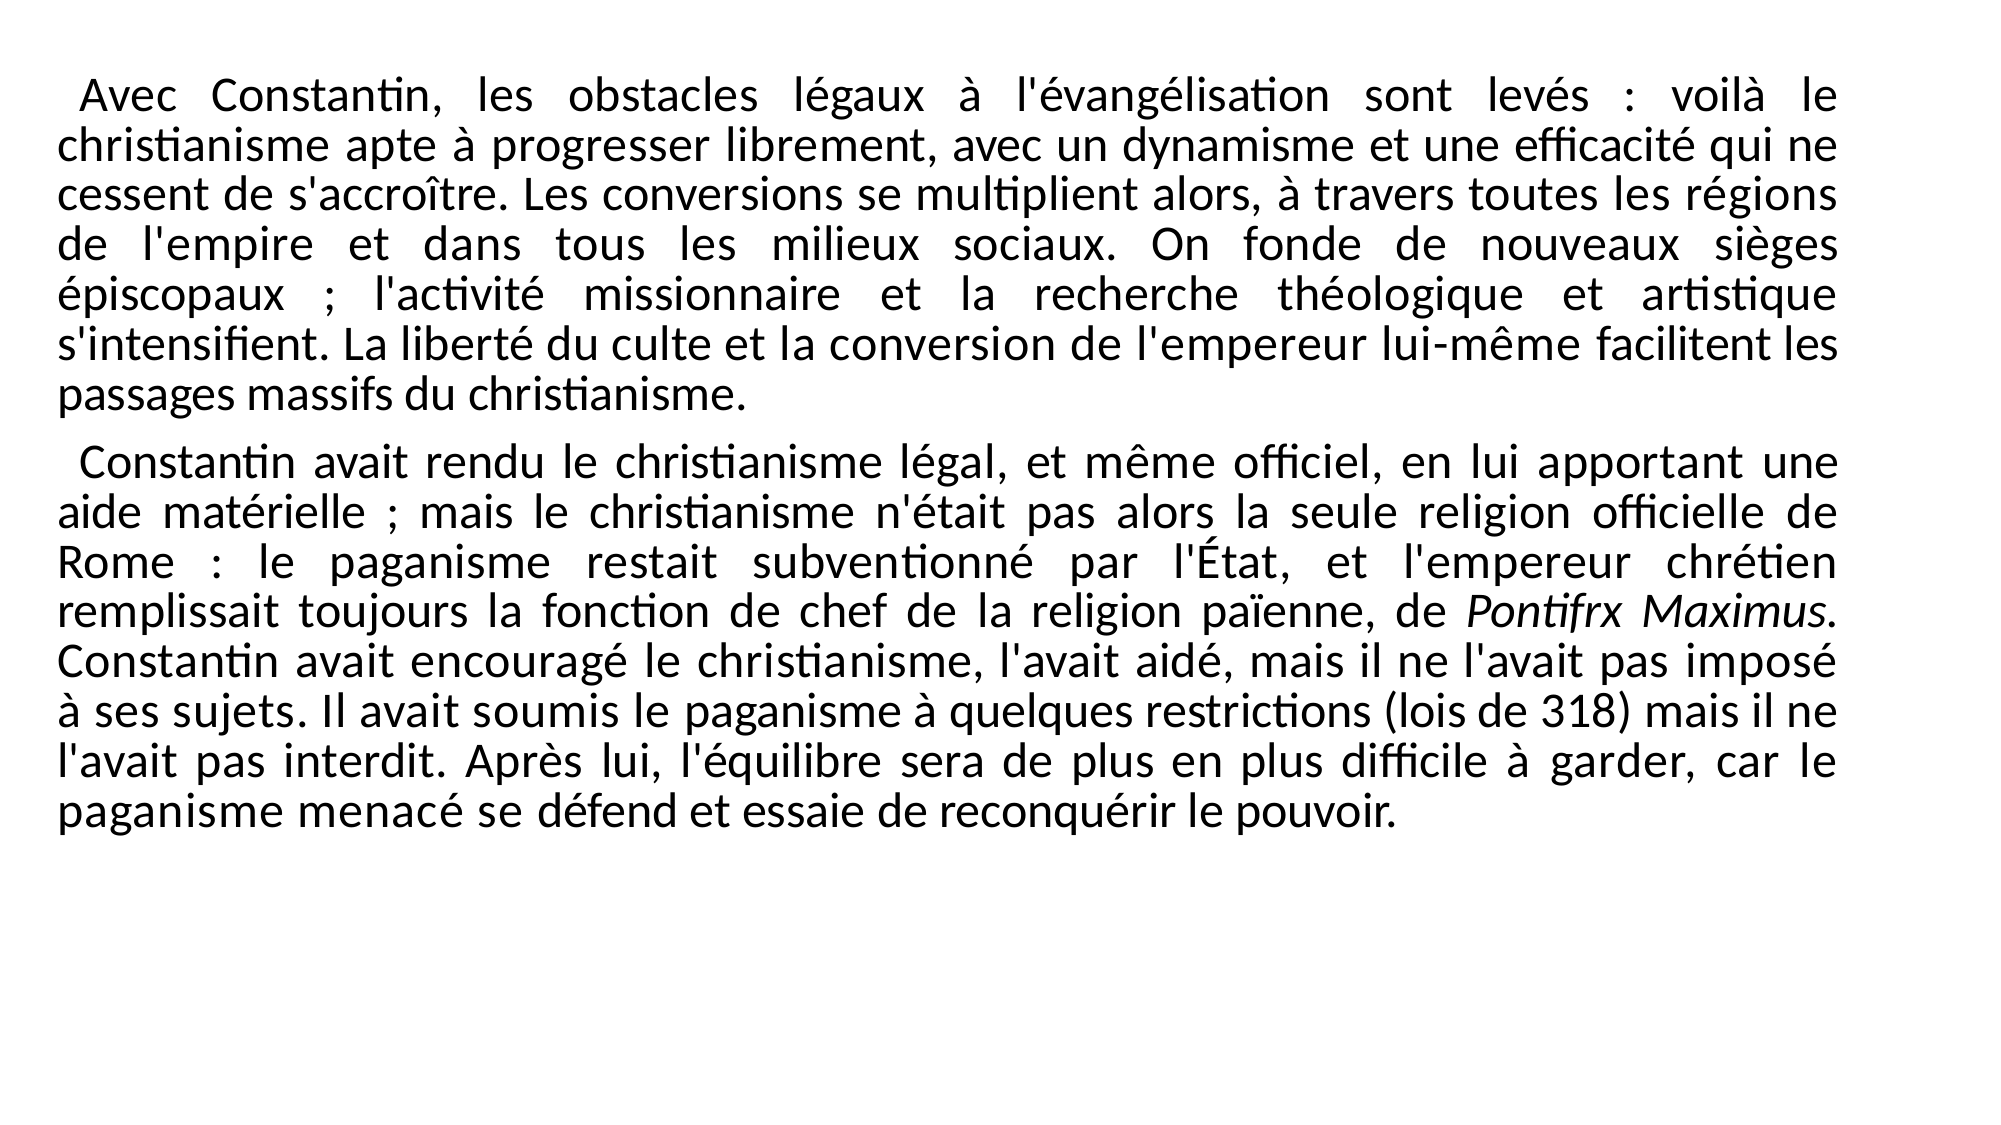

Avec Constantin, les obstacles légaux à l'évangélisation sont levés : voilà le christianisme apte à progresser libre­ment, avec un dynamisme et une efficacité qui ne cessent de s'accroître. Les conver­sions se multiplient alors, à travers toutes les régions de l'empire et dans tous les milieux sociaux. On fonde de nouveaux sièges épiscopaux ; l'activité missionnaire et la recherche théologique et artistique s'intensifient. La liberté du culte et la conversion de l'empereur lui-même facilitent les passages massifs du christia­nisme.
Constantin avait rendu le christianisme légal, et même officiel, en lui apportant une aide matérielle ; mais le christianisme n'était pas alors la seule religion officielle de Rome : le paganisme restait subven­tionné par l'État, et l'empereur chrétien remplissait toujours la fonction de chef de la religion païenne, de Pontifrx Maximus. Constantin avait encouragé le christia­nisme, l'avait aidé, mais il ne l'avait pas imposé à ses sujets. Il avait soumis le paganisme à quelques restrictions (lois de 318) mais il ne l'avait pas interdit. Après lui, l'équilibre sera de plus en plus difficile à garder, car le paganisme menacé se défend et essaie de reconquérir le pouvoir.